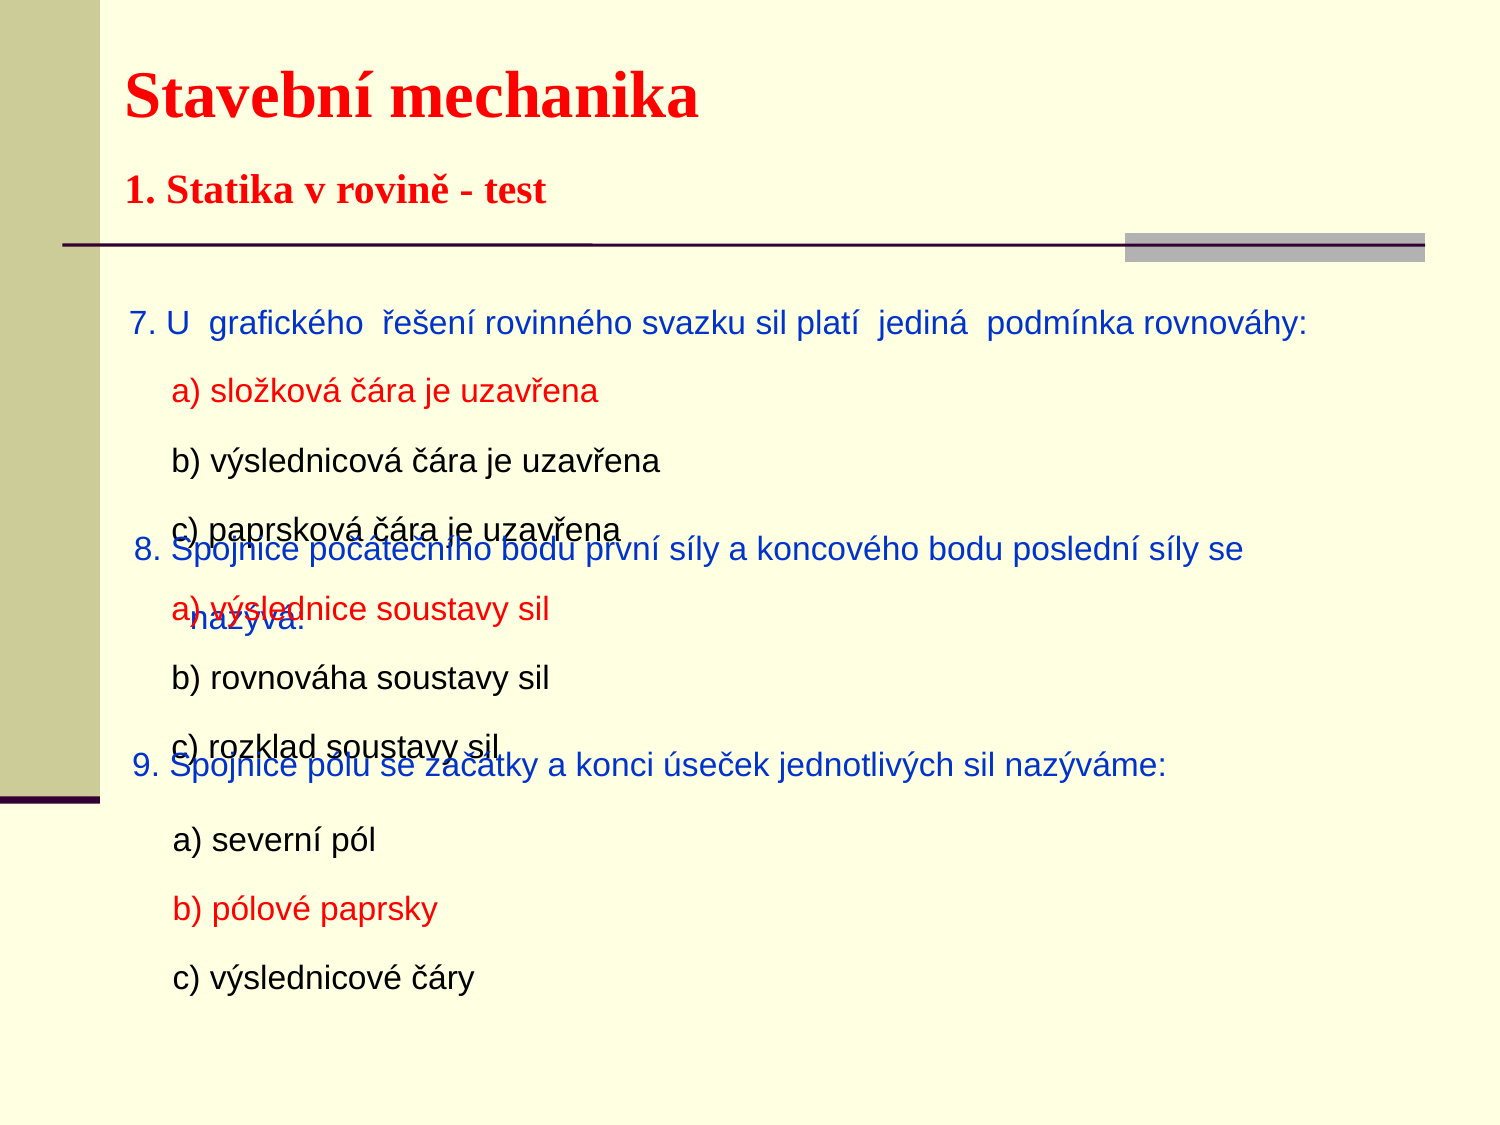

Stavební mechanika
1. Statika v rovině - test
7. U grafického řešení rovinného svazku sil platí jediná podmínka rovnováhy:
a) složková čára je uzavřena
b) výslednicová čára je uzavřena
c) paprsková čára je uzavřena
8. Spojnice počátečního bodu první síly a koncového bodu poslední síly se nazývá:
a) výslednice soustavy sil
b) rovnováha soustavy sil
c) rozklad soustavy sil
9. Spojnice pólu se začátky a konci úseček jednotlivých sil nazýváme:
a) severní pól
b) pólové paprsky
c) výslednicové čáry